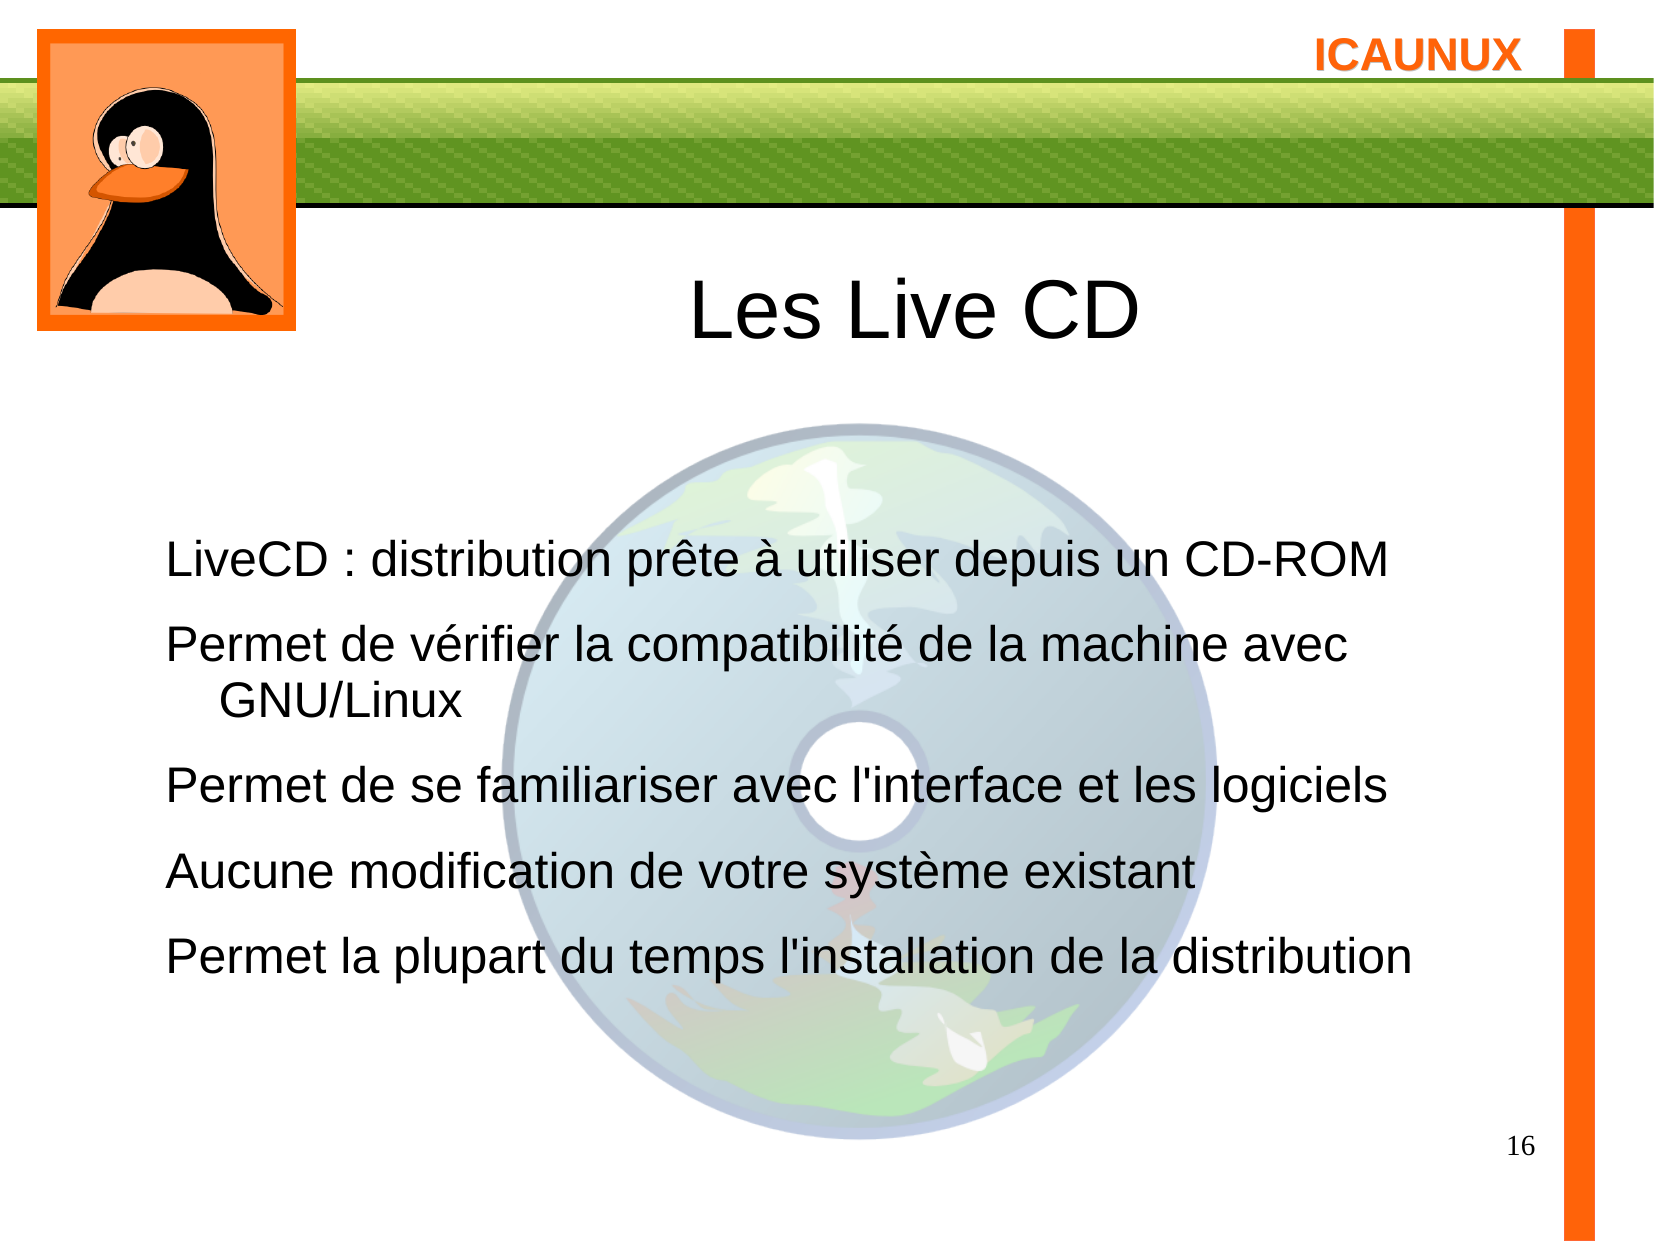

# Les Live CD
LiveCD : distribution prête à utiliser depuis un CD-ROM
Permet de vérifier la compatibilité de la machine avec GNU/Linux
Permet de se familiariser avec l'interface et les logiciels
Aucune modification de votre système existant
Permet la plupart du temps l'installation de la distribution
16